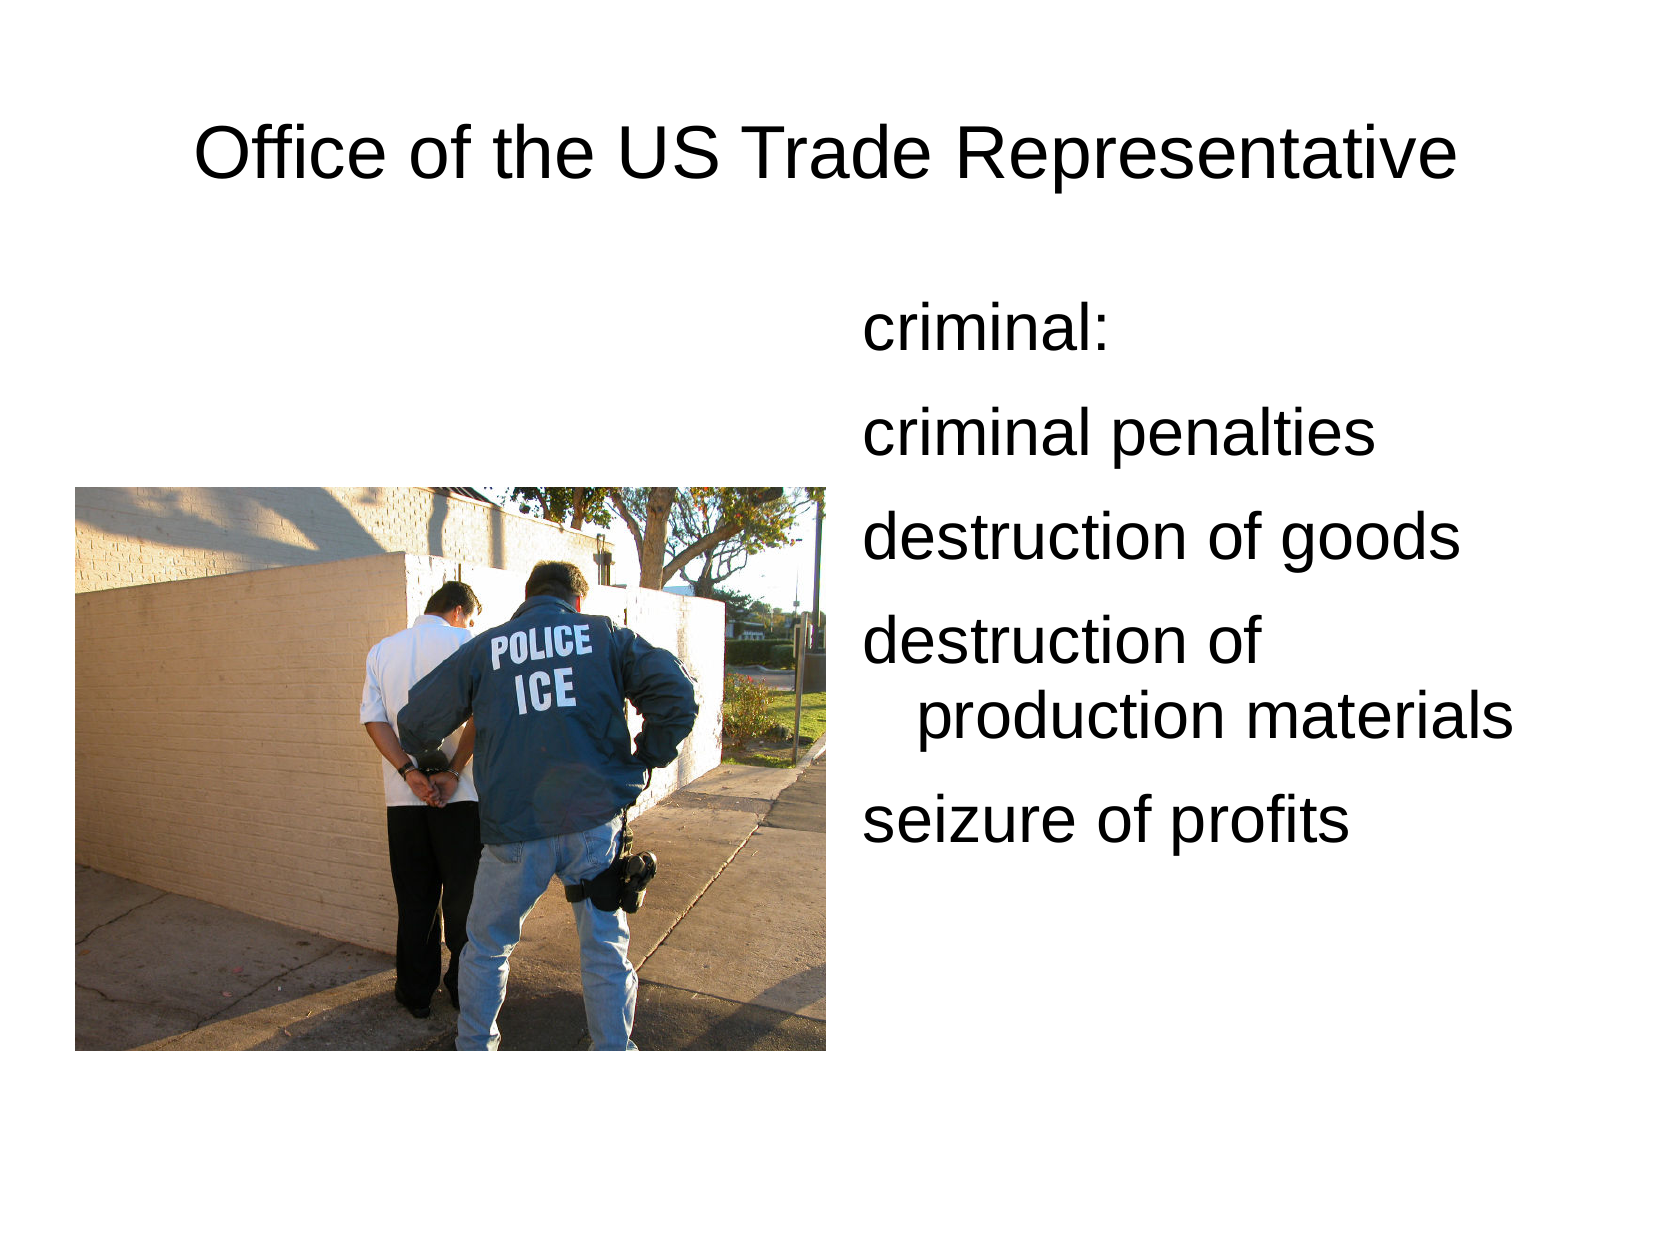

# Office of the US Trade Representative
criminal:
criminal penalties
destruction of goods
destruction of production materials
seizure of profits